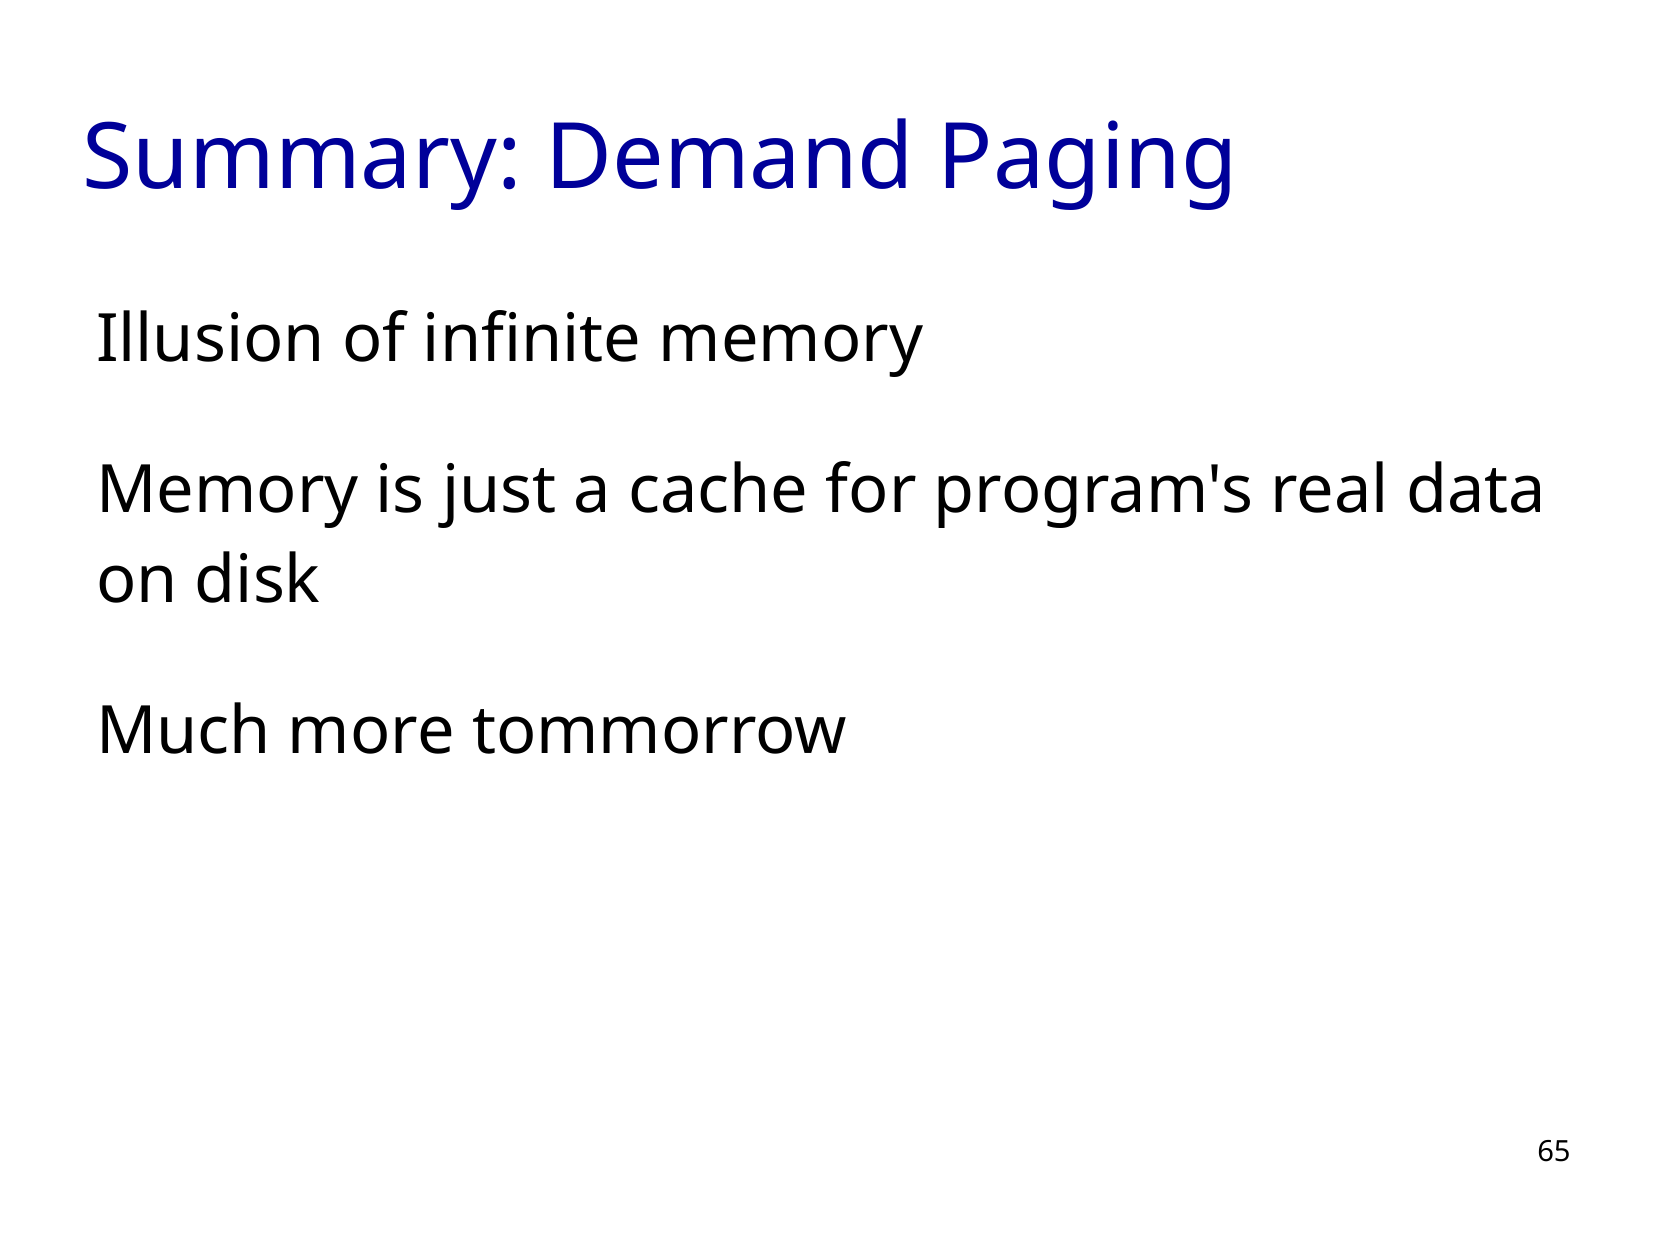

# Summary: Demand Paging
Illusion of infinite memory
Memory is just a cache for program's real data on disk
Much more tommorrow
65